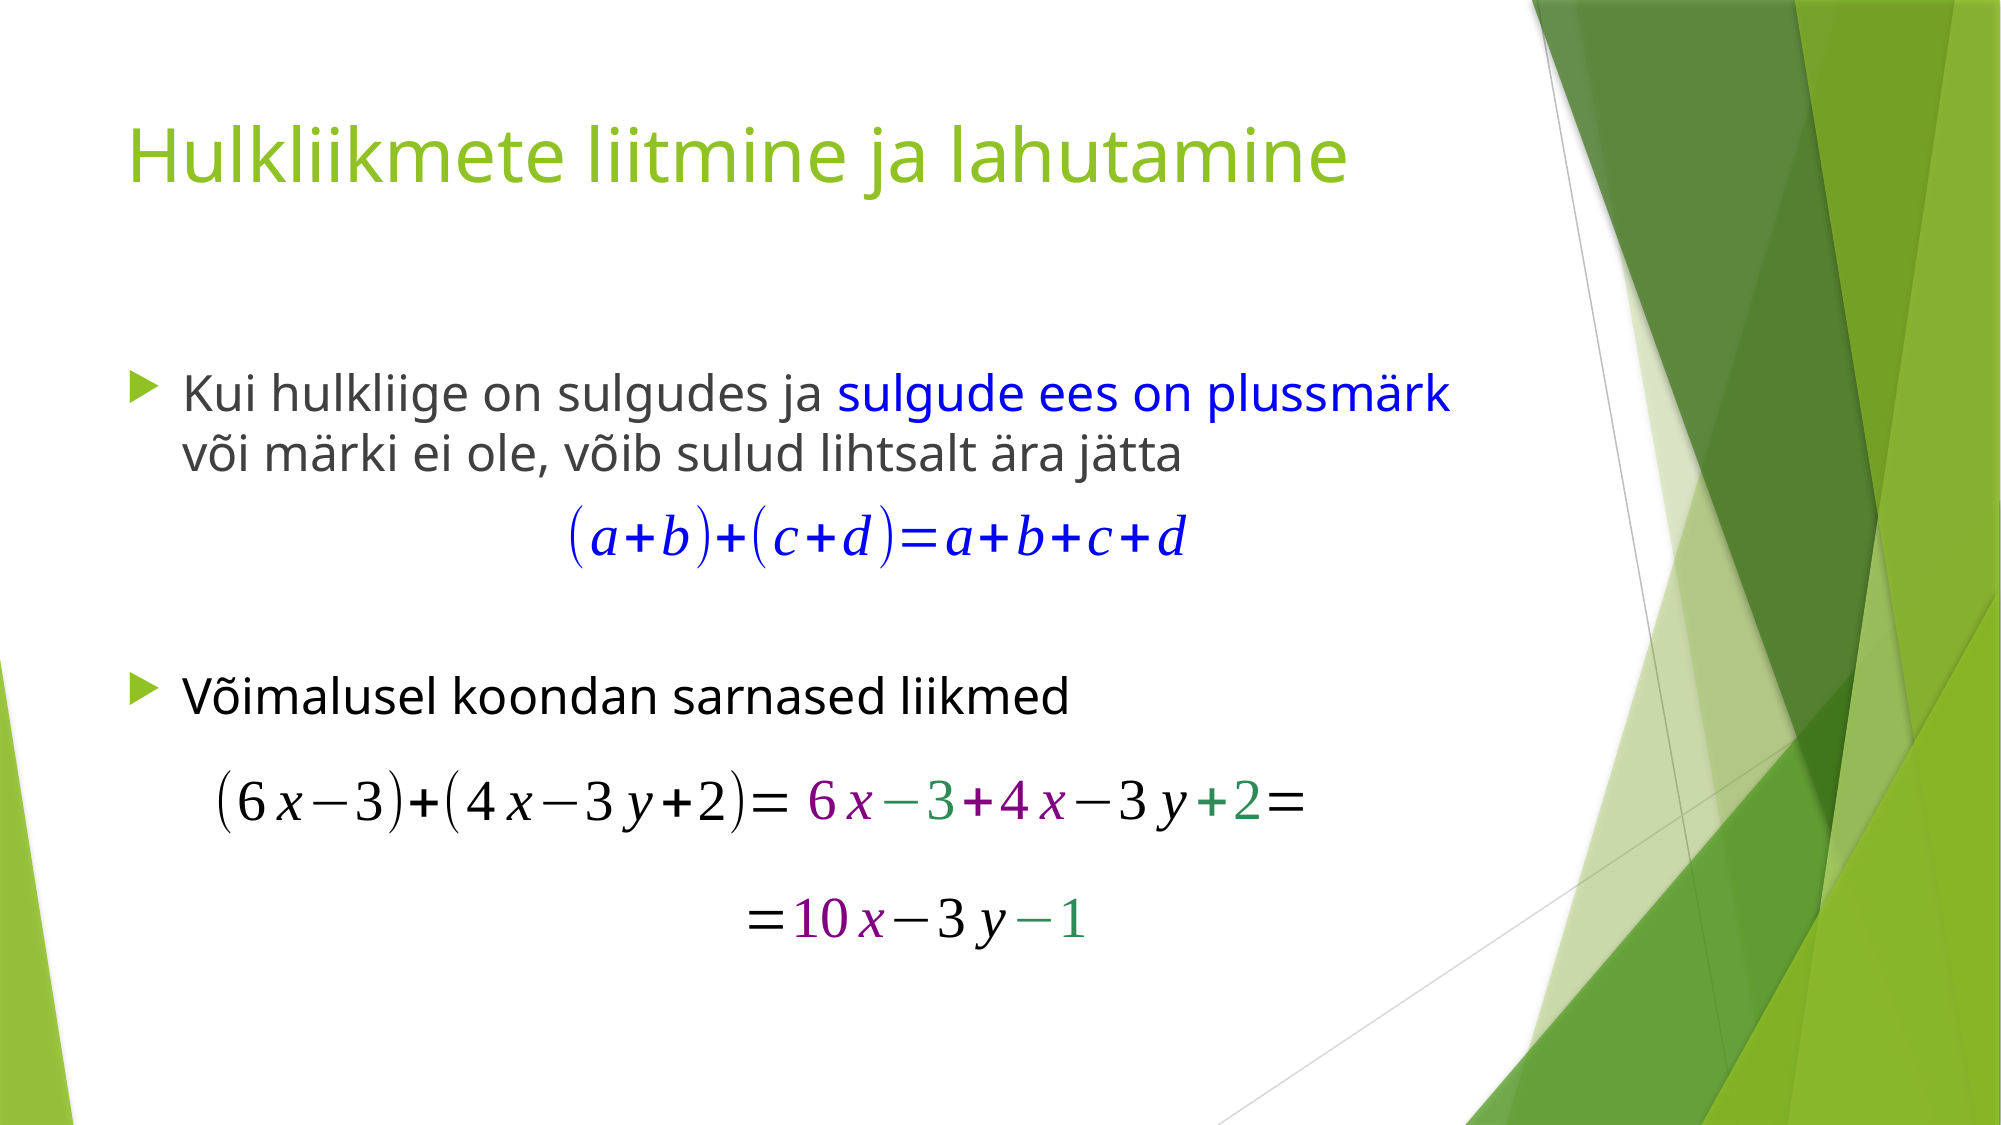

# Hulkliikmete liitmine ja lahutamine
Kui hulkliige on sulgudes ja sulgude ees on plussmärk või märki ei ole, võib sulud lihtsalt ära jätta
Võimalusel koondan sarnased liikmed